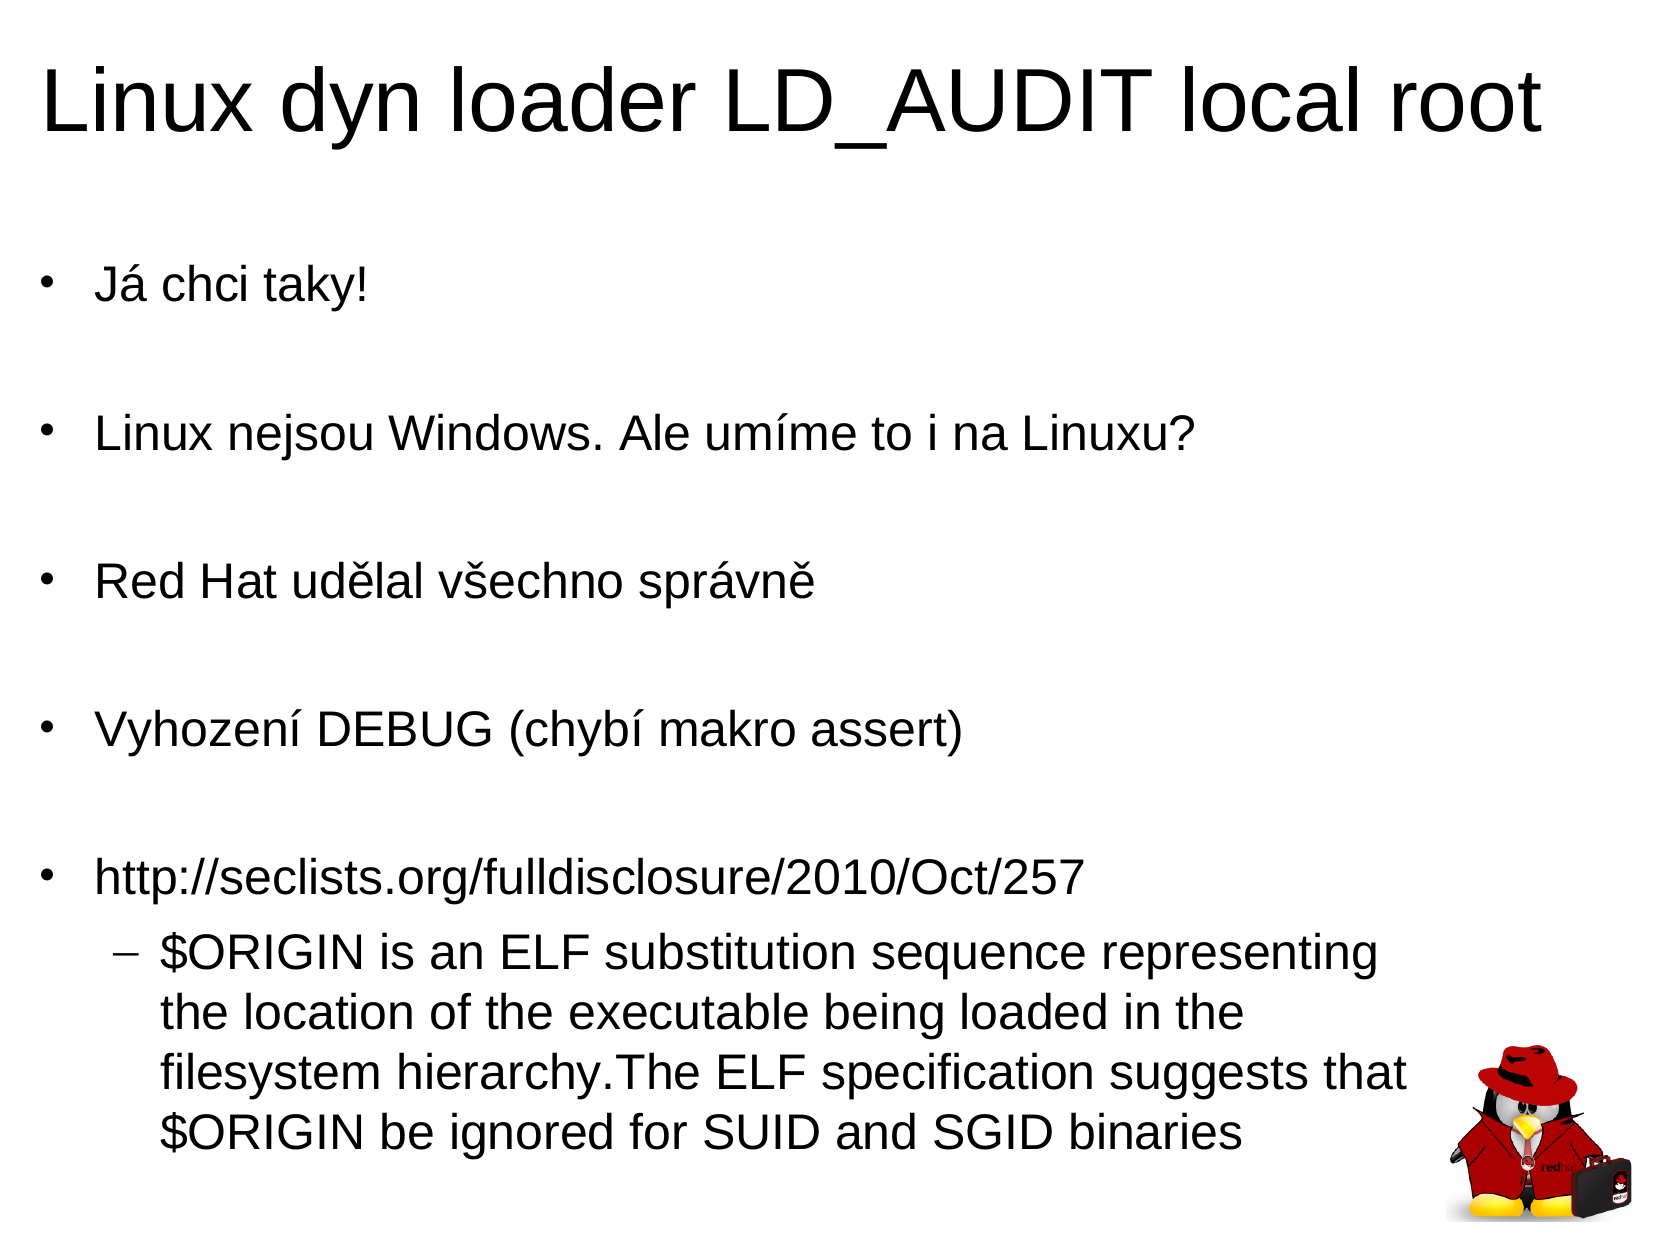

# Linux dyn loader LD_AUDIT local root
Já chci taky!
Linux nejsou Windows. Ale umíme to i na Linuxu?
Red Hat udělal všechno správně
Vyhození DEBUG (chybí makro assert)
http://seclists.org/fulldisclosure/2010/Oct/257
$ORIGIN is an ELF substitution sequence representing the location of the executable being loaded in the filesystem hierarchy.The ELF specification suggests that $ORIGIN be ignored for SUID and SGID binaries